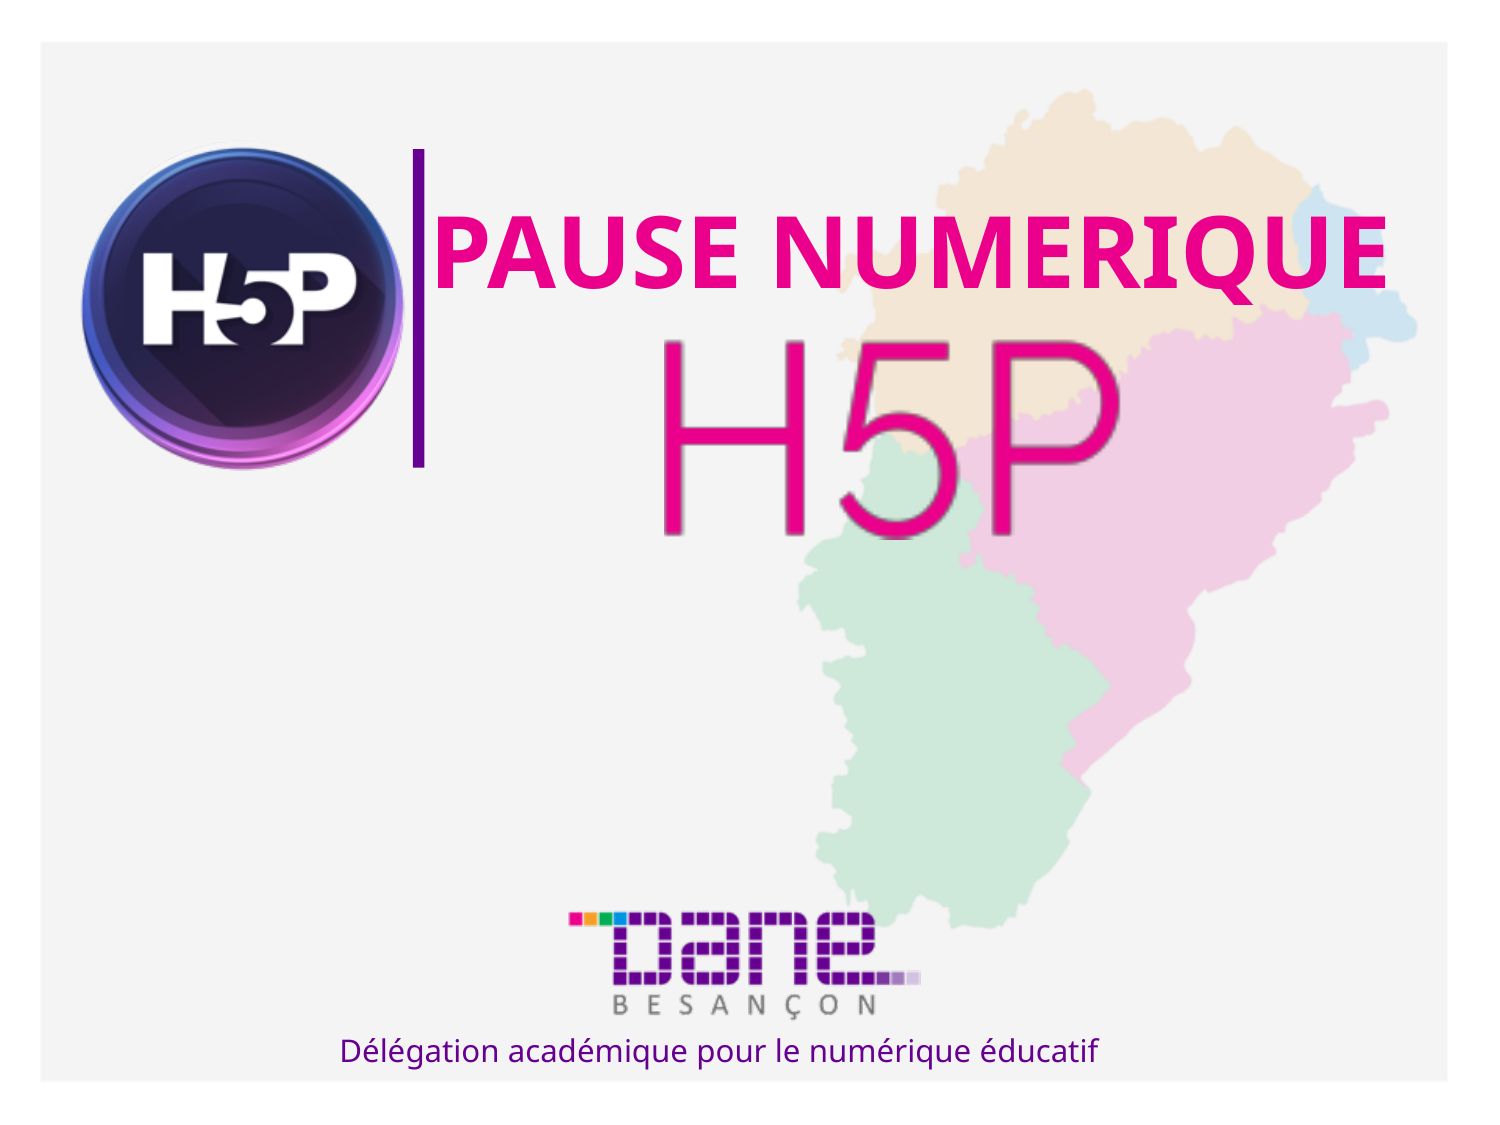

PAUSE NUMERIQUE
Délégation académique pour le numérique éducatif